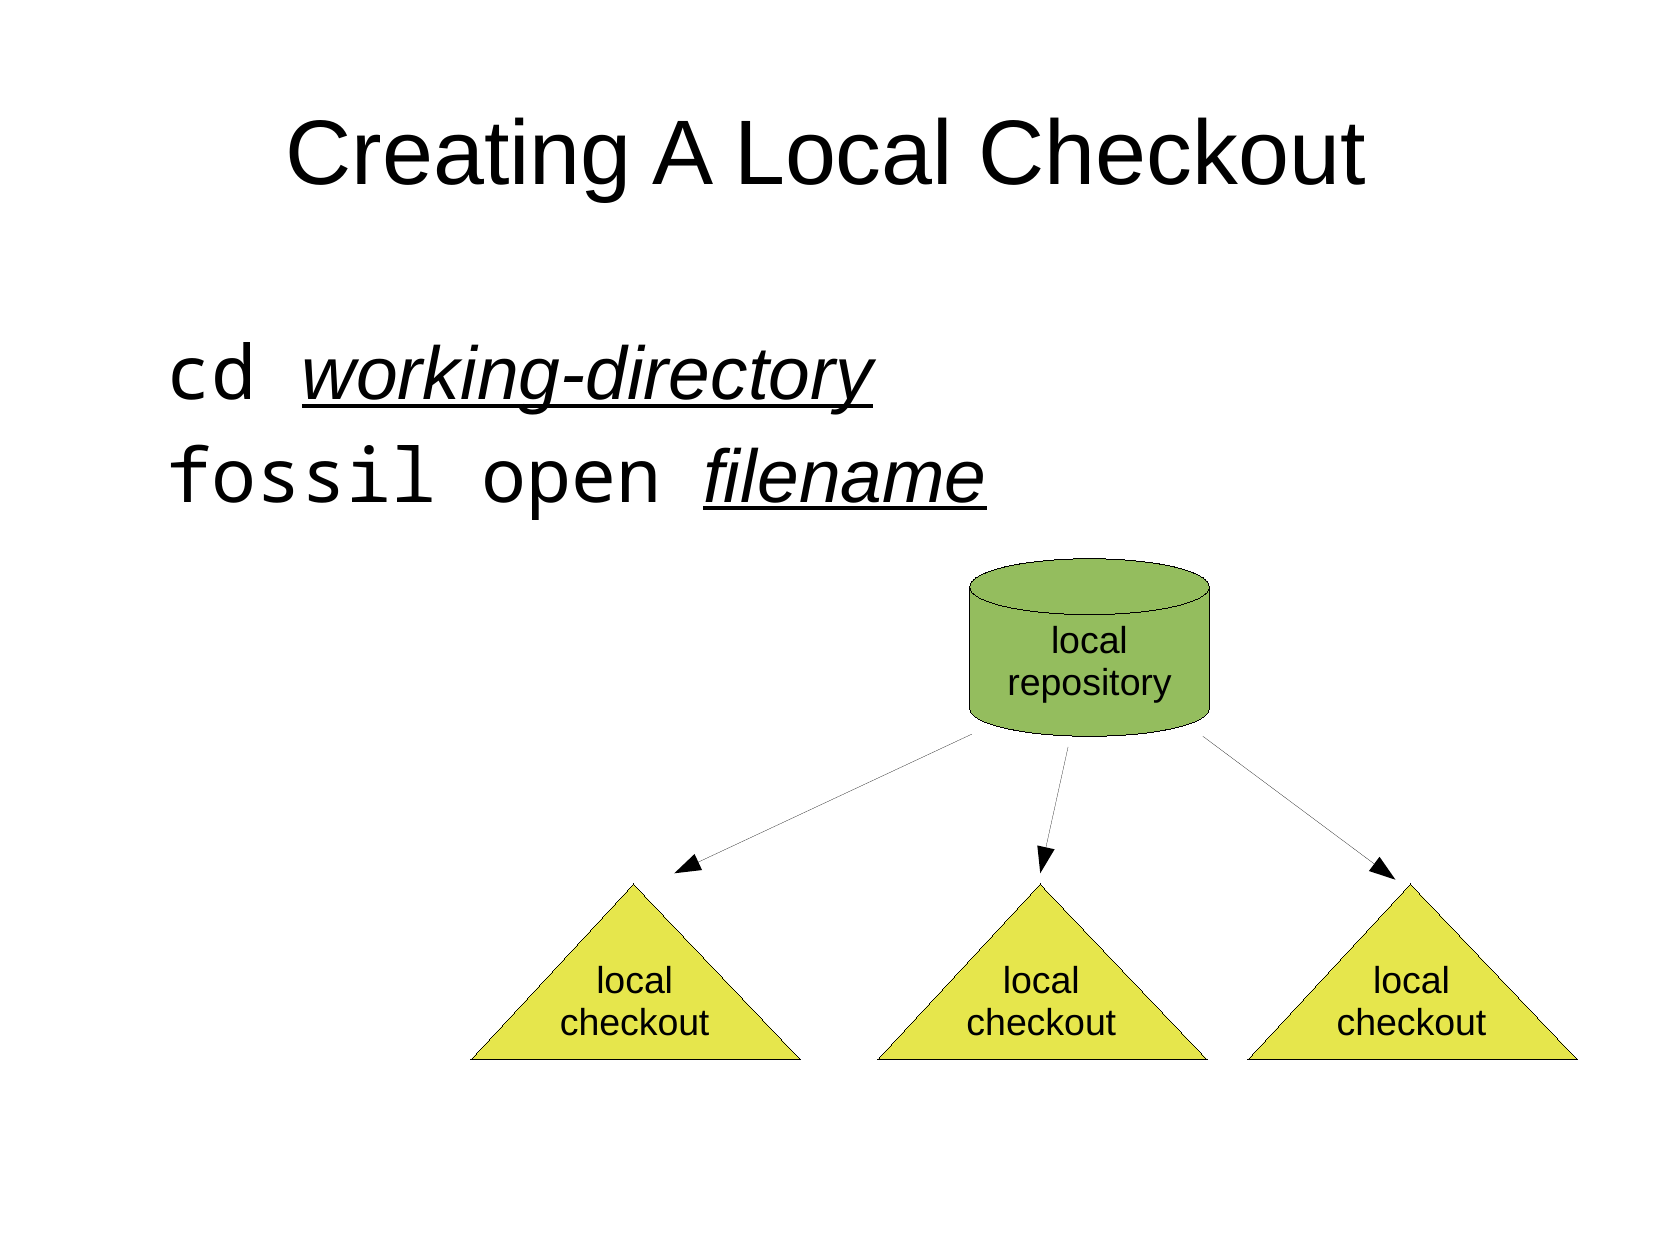

# Creating A Local Checkout
cd working-directory
fossil open filename
local
repository
local
checkout
local
checkout
local
checkout